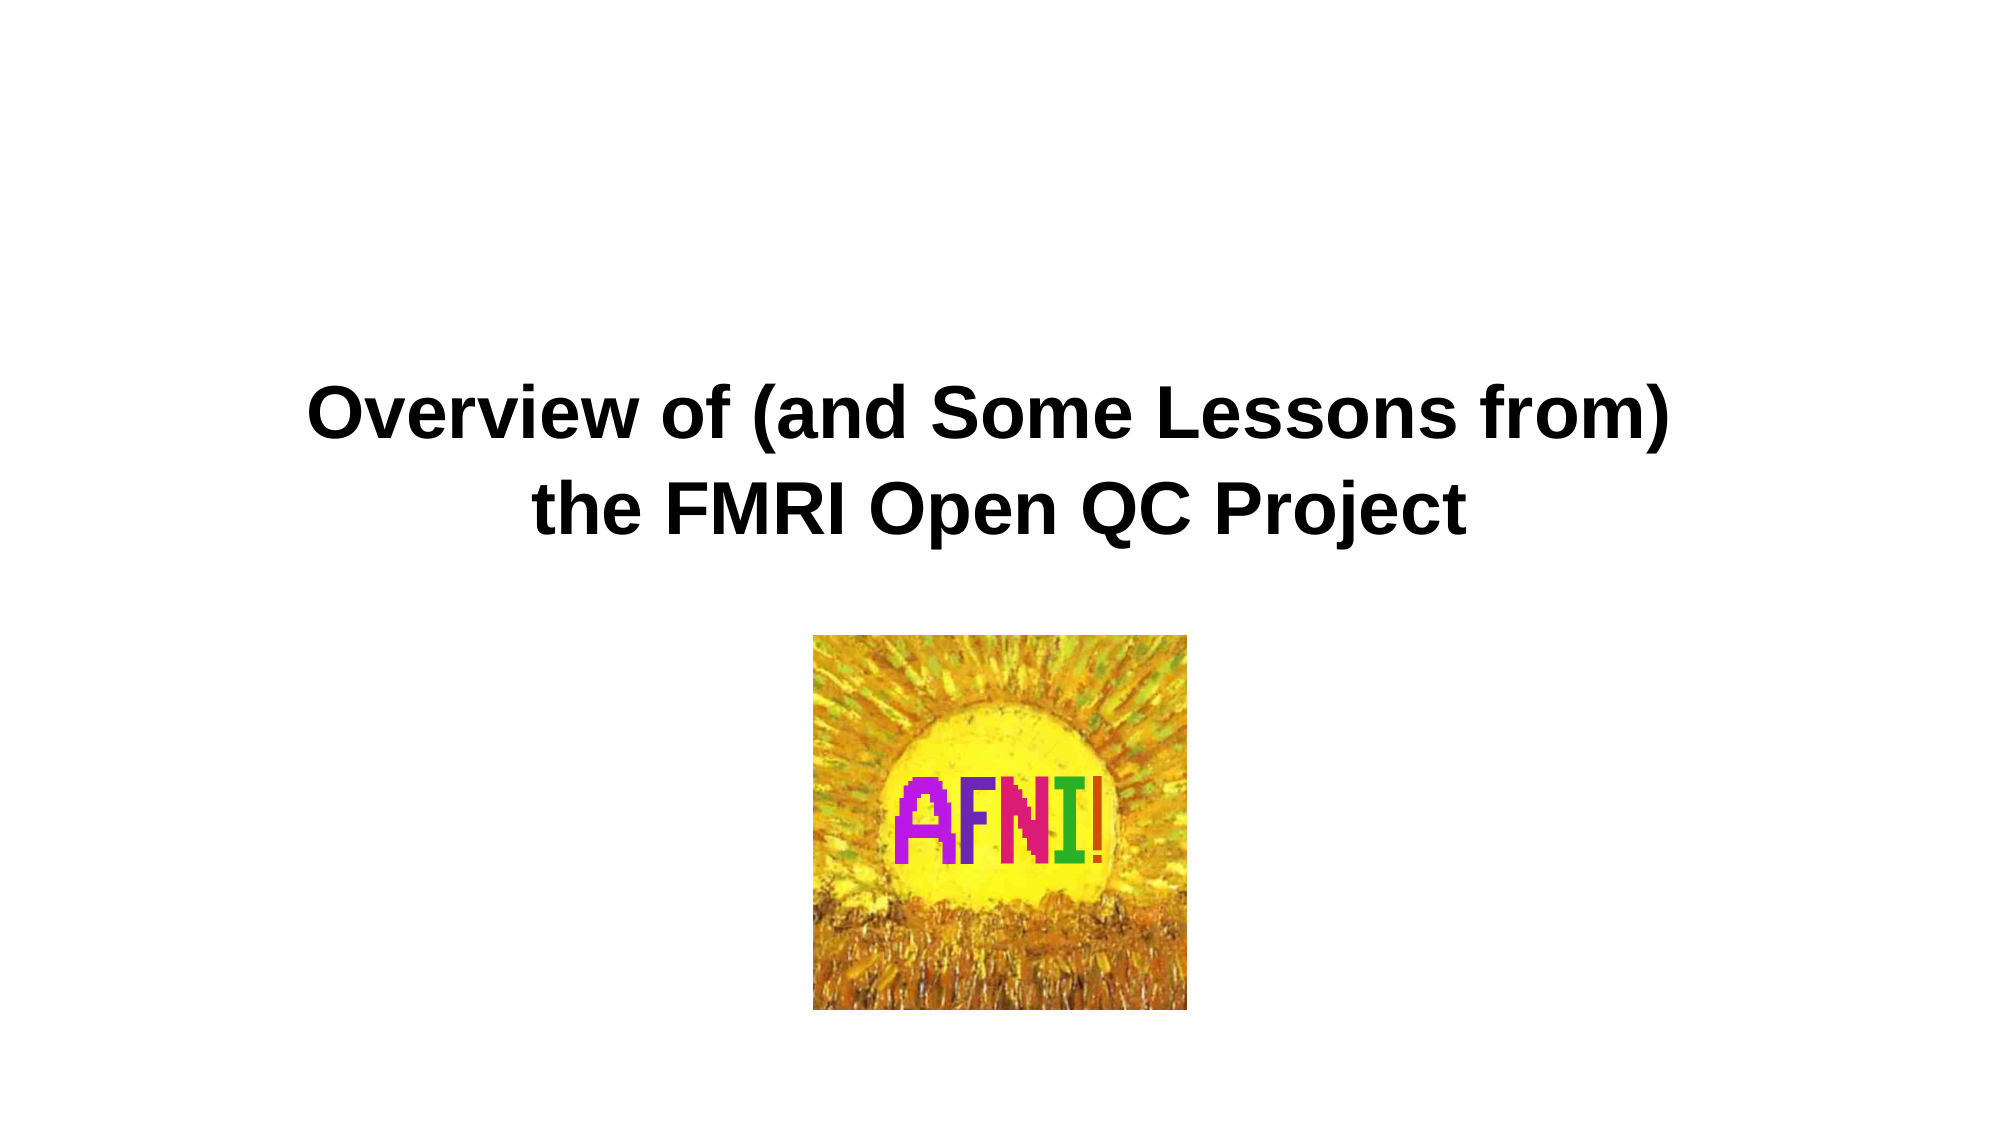

Overview of (and Some Lessons from)
the FMRI Open QC Project